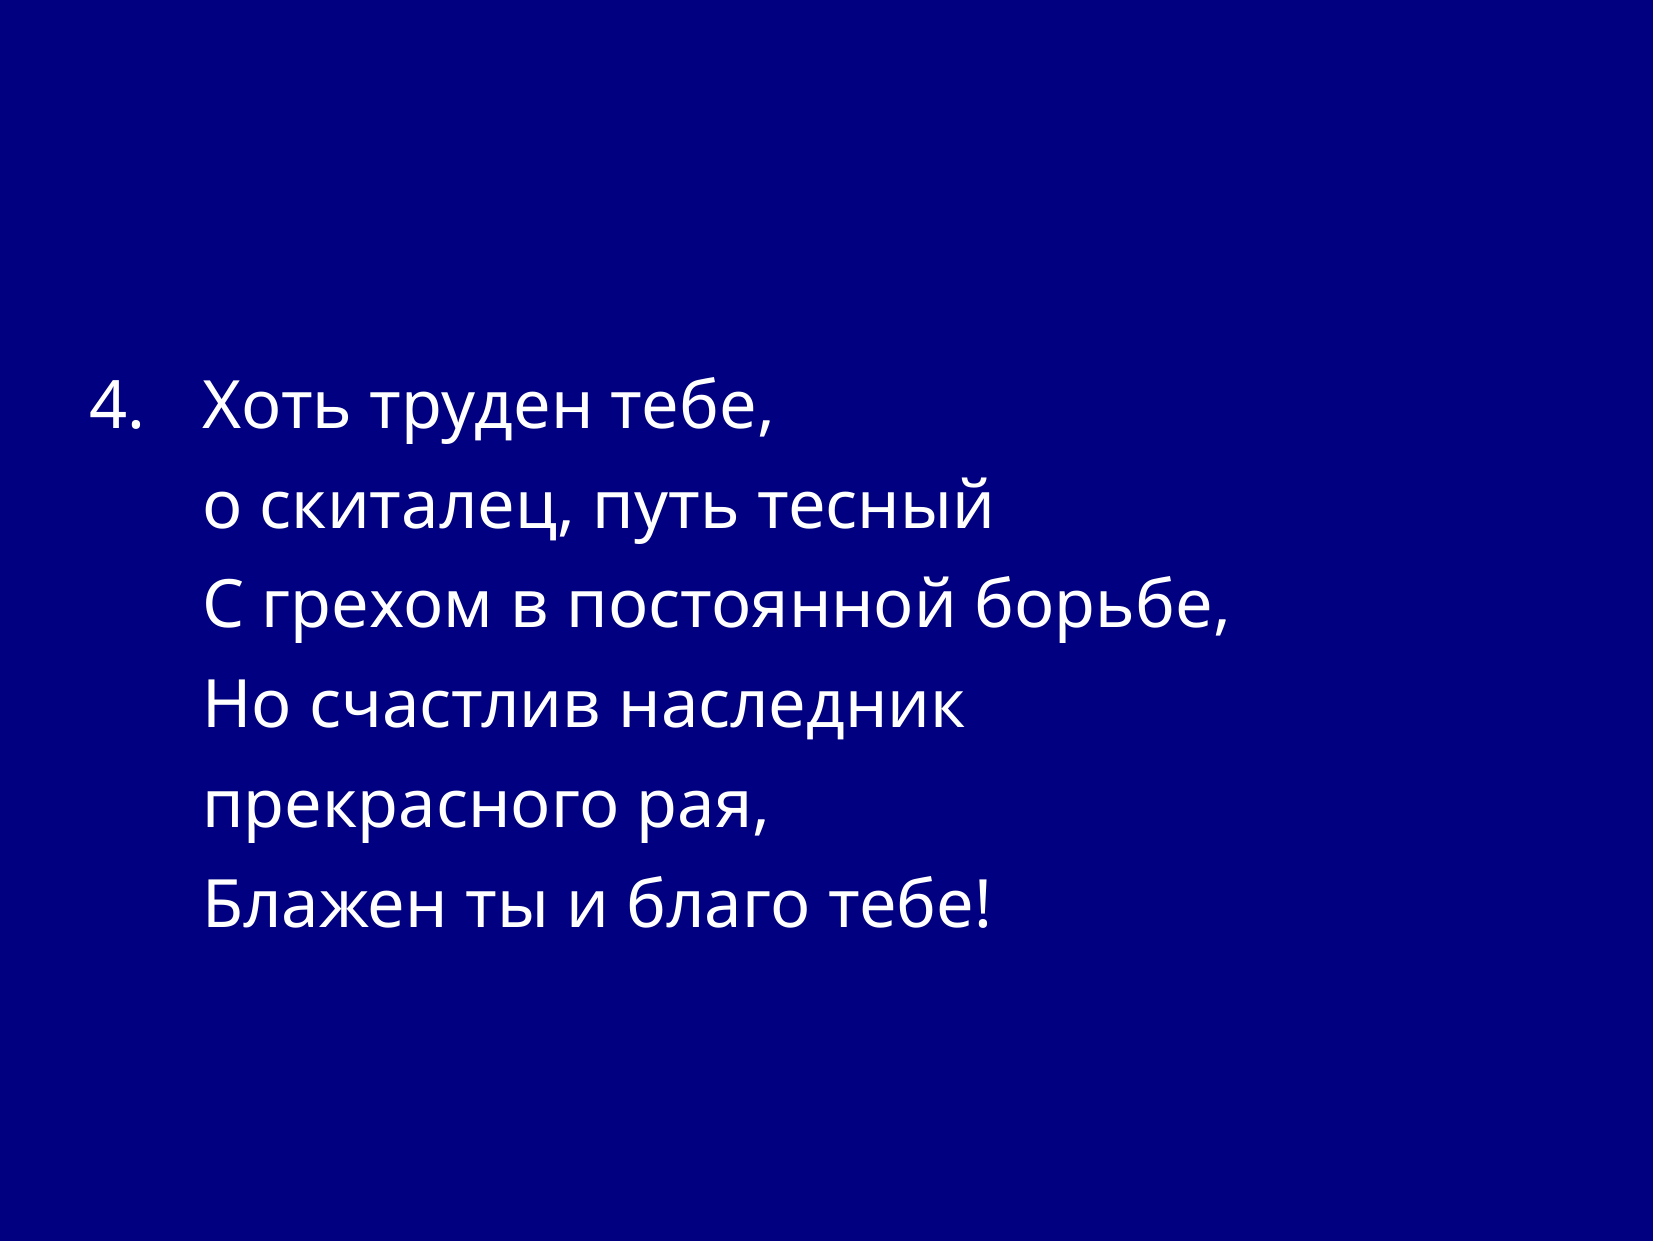

4.	Хоть труден тебе,
	о скиталец, путь тесный
	С грехом в постоянной борьбе,
	Но счастлив наследник
	прекрасного рая,
	Блажен ты и благо тебе!